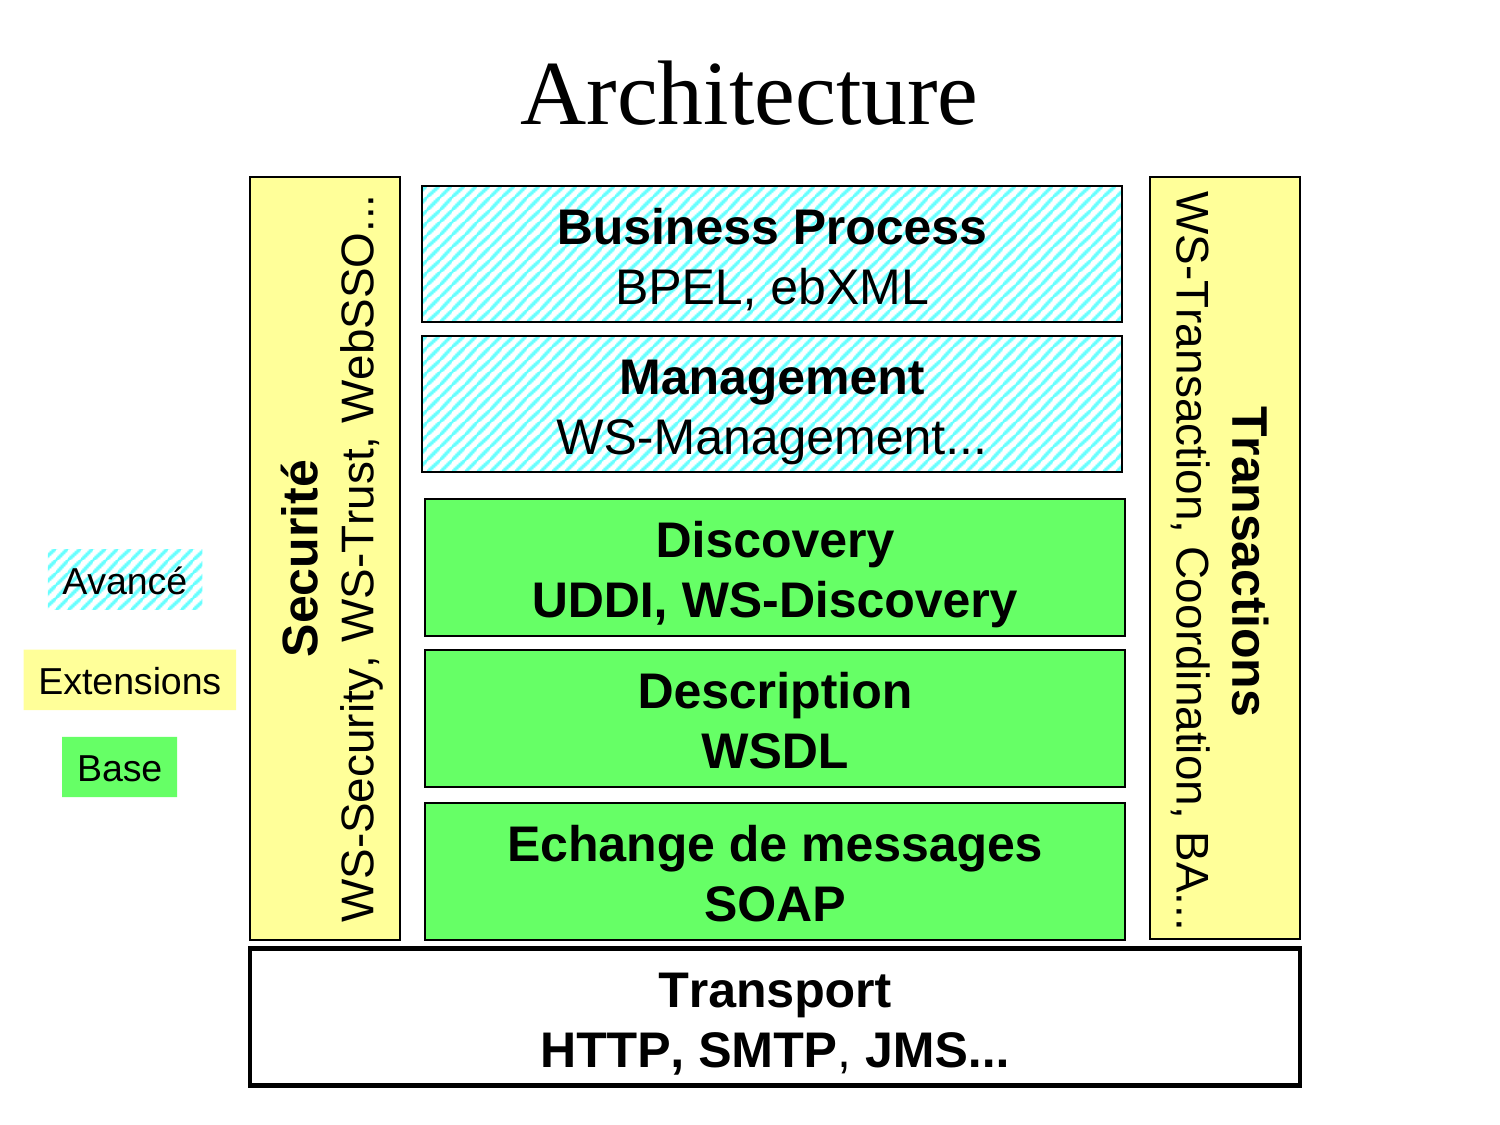

# Architecture
Business Process
BPEL, ebXML
Management
WS-Management...
Transactions
WS-Transaction, Coordination, BA...
Securité
WS-Security, WS-Trust, WebSSO...
Discovery
UDDI, WS-Discovery
Avancé
Extensions
Description
WSDL
Base
Echange de messages
SOAP
Transport
HTTP, SMTP, JMS...